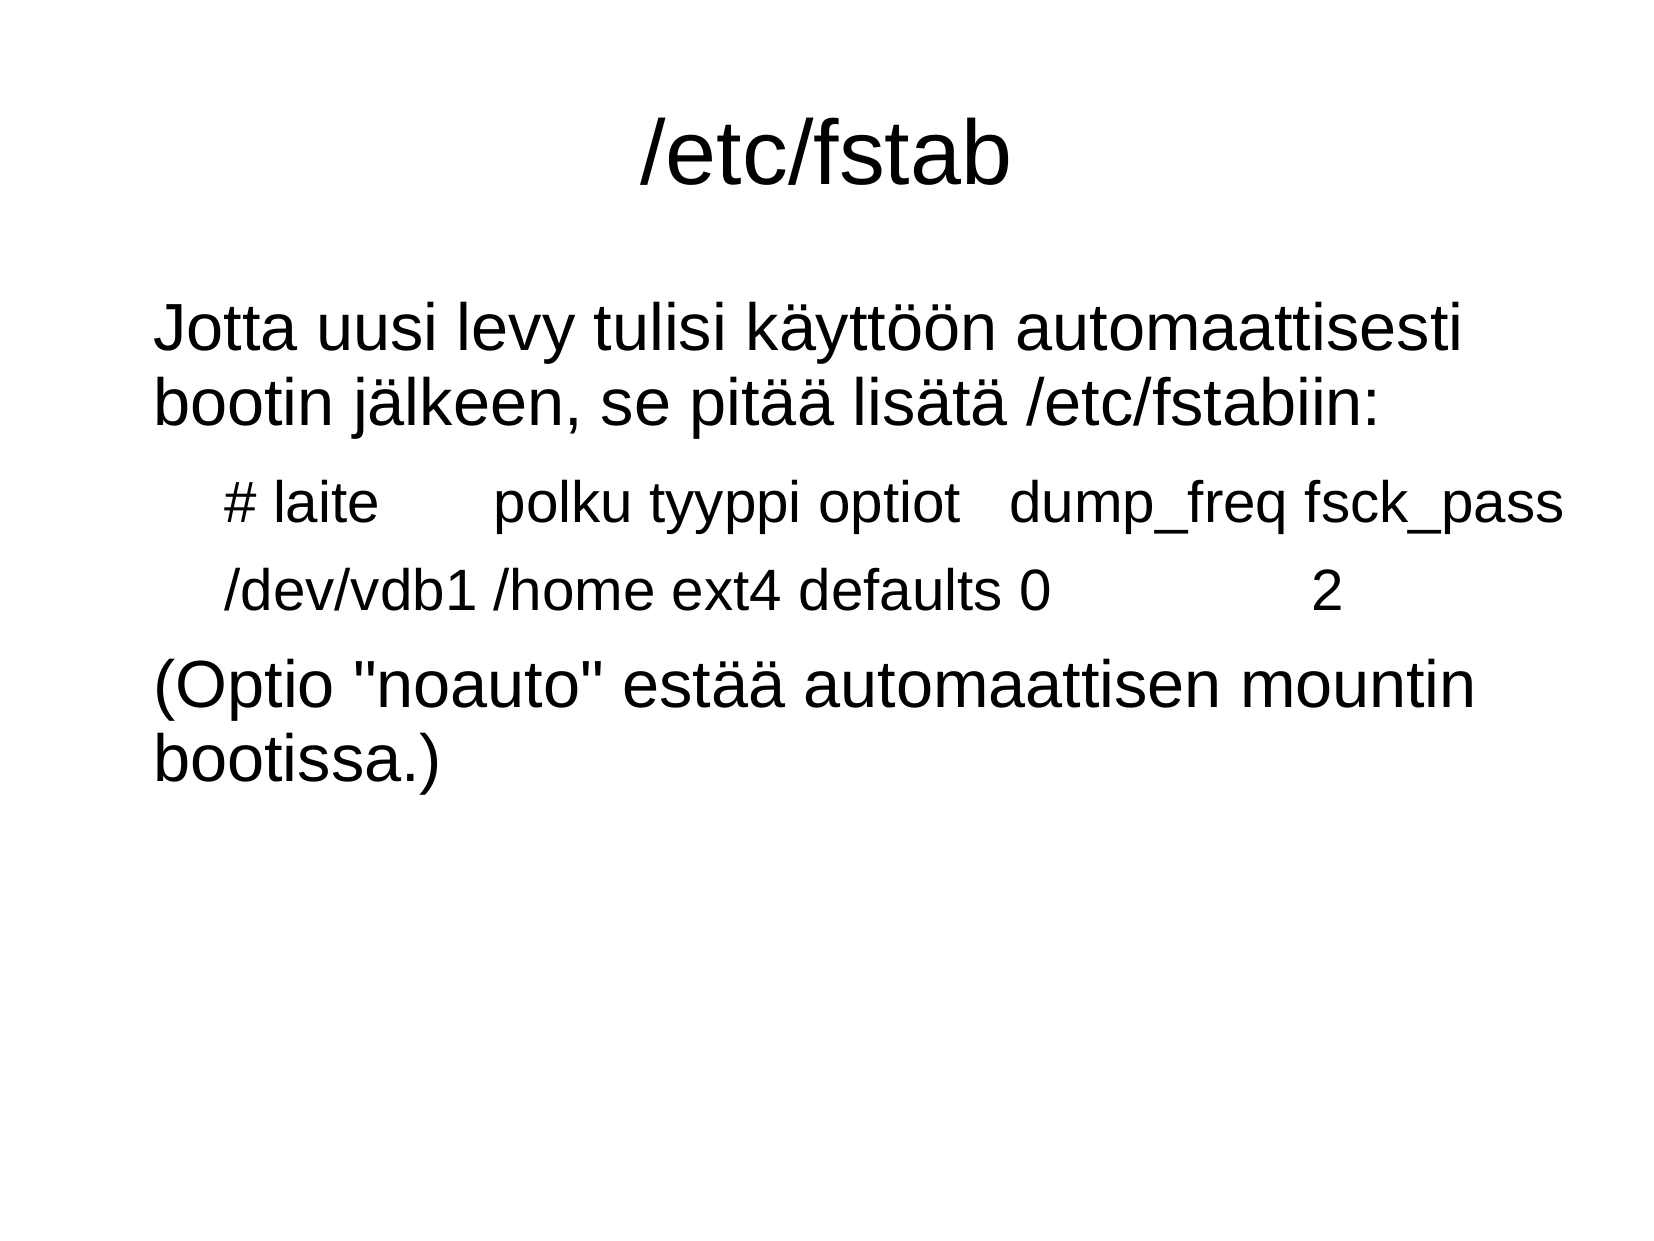

# /etc/fstab
Jotta uusi levy tulisi käyttöön automaattisesti bootin jälkeen, se pitää lisätä /etc/fstabiin:
# laite polku tyyppi optiot dump_freq fsck_pass
/dev/vdb1 /home ext4 defaults 0 2
(Optio "noauto" estää automaattisen mountin bootissa.)